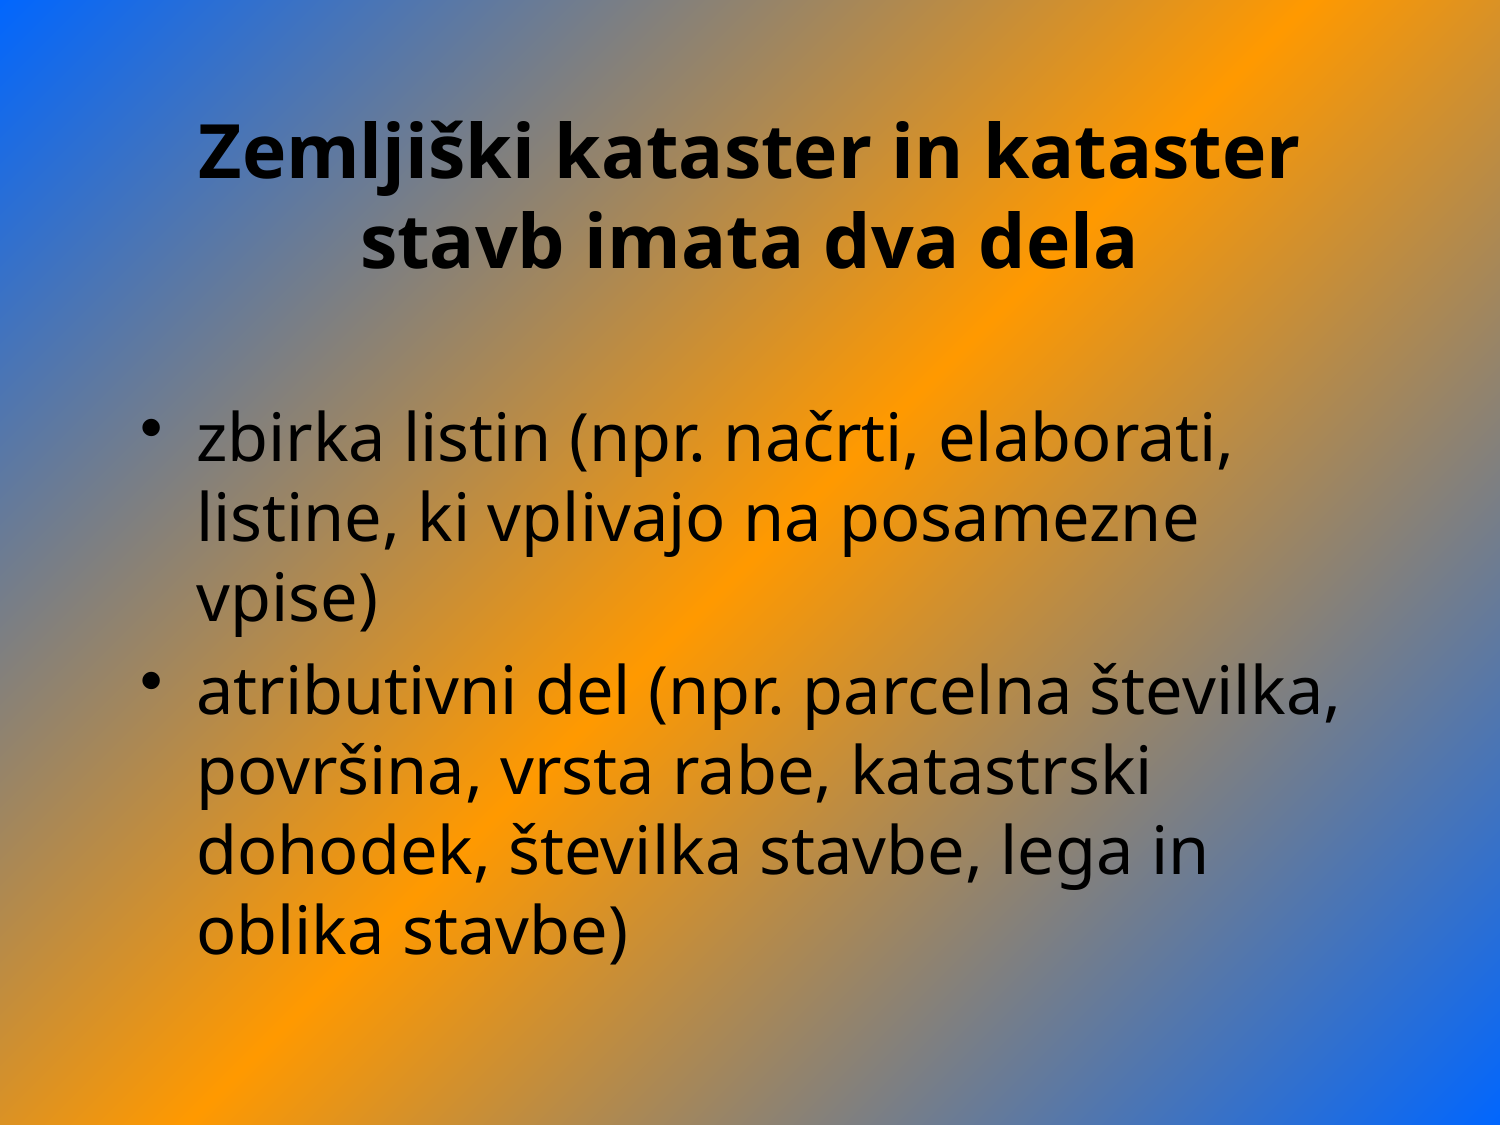

# Zemljiški kataster in kataster stavb imata dva dela
zbirka listin (npr. načrti, elaborati, listine, ki vplivajo na posamezne vpise)
atributivni del (npr. parcelna številka, površina, vrsta rabe, katastrski dohodek, številka stavbe, lega in oblika stavbe)